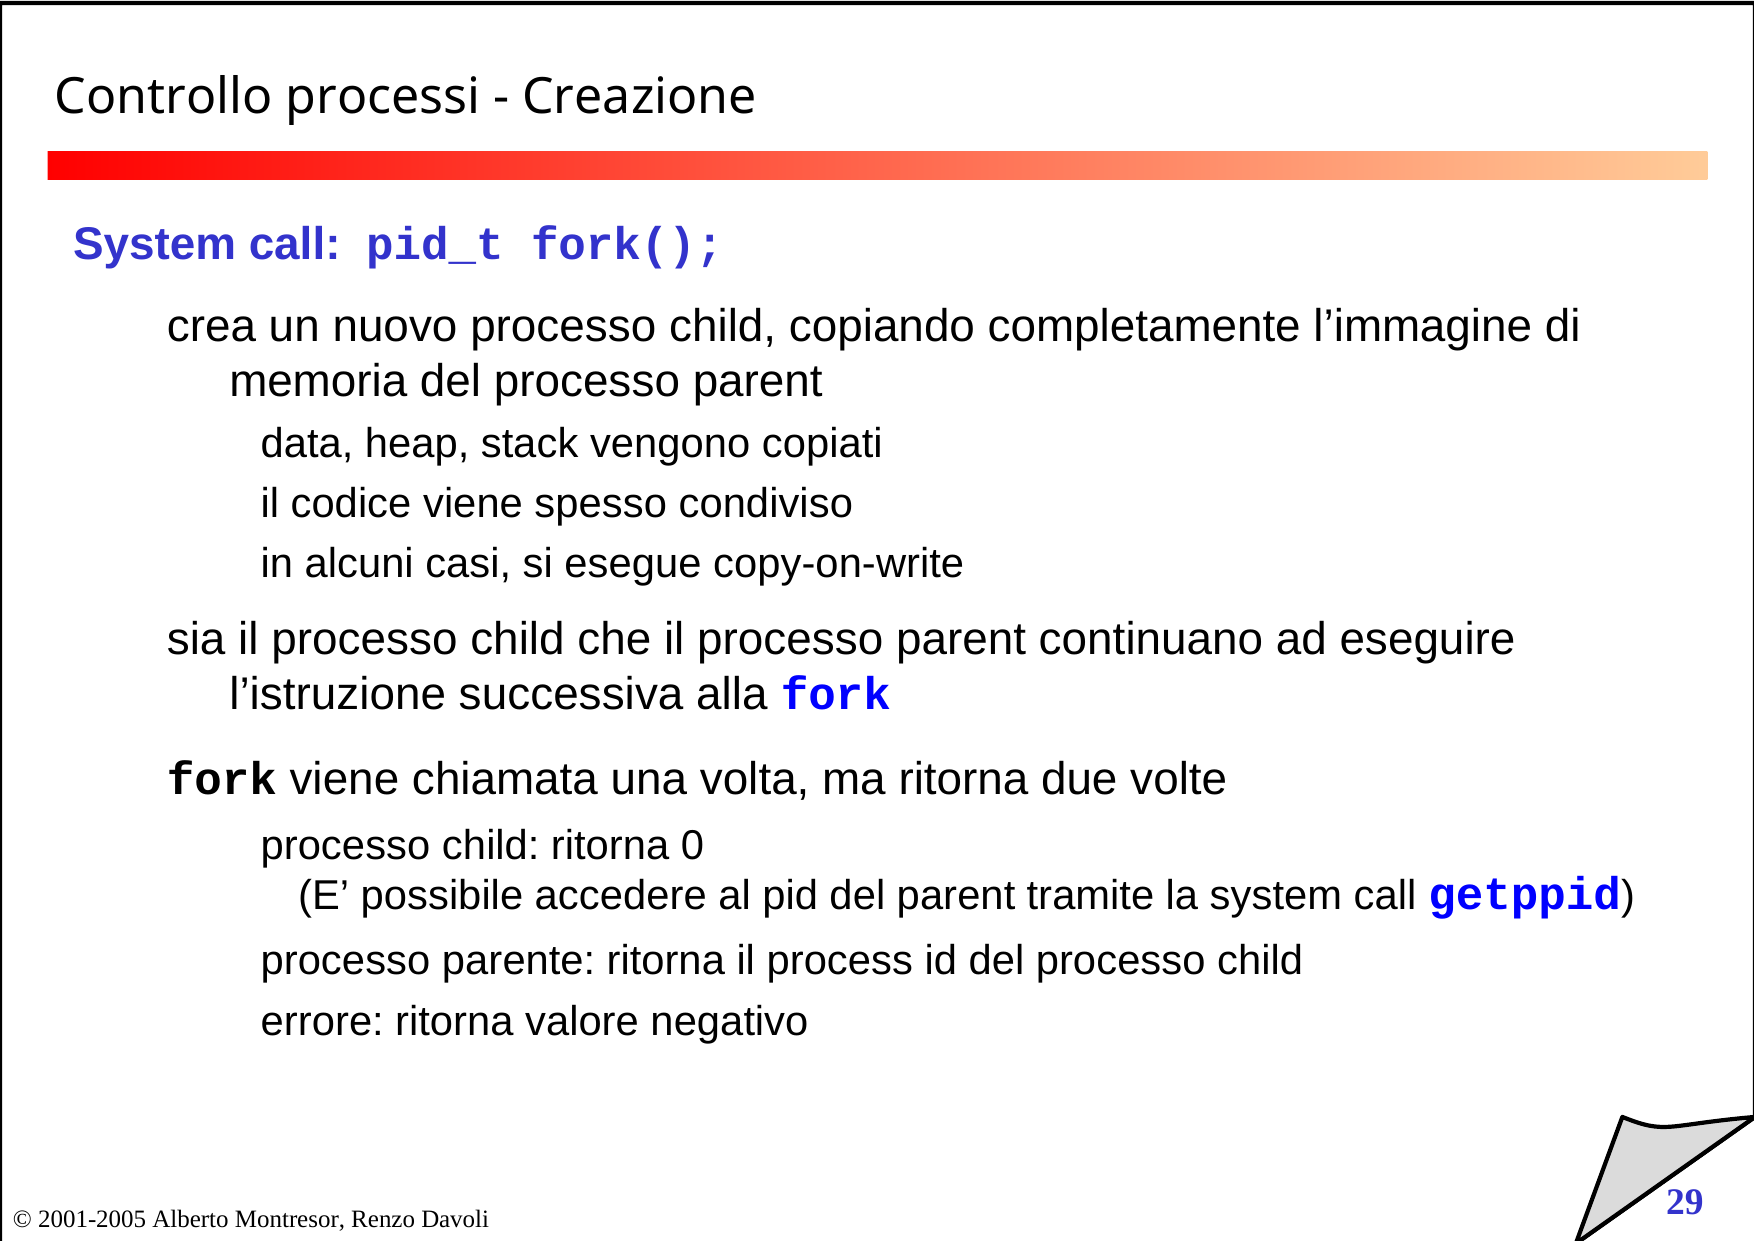

# Controllo processi - Creazione
System call: pid_t fork();
crea un nuovo processo child, copiando completamente l’immagine di memoria del processo parent
data, heap, stack vengono copiati
il codice viene spesso condiviso
in alcuni casi, si esegue copy-on-write
sia il processo child che il processo parent continuano ad eseguire l’istruzione successiva alla fork
fork viene chiamata una volta, ma ritorna due volte
processo child: ritorna 0
(E’ possibile accedere al pid del parent tramite la system call getppid)
processo parente: ritorna il process id del processo child
errore: ritorna valore negativo